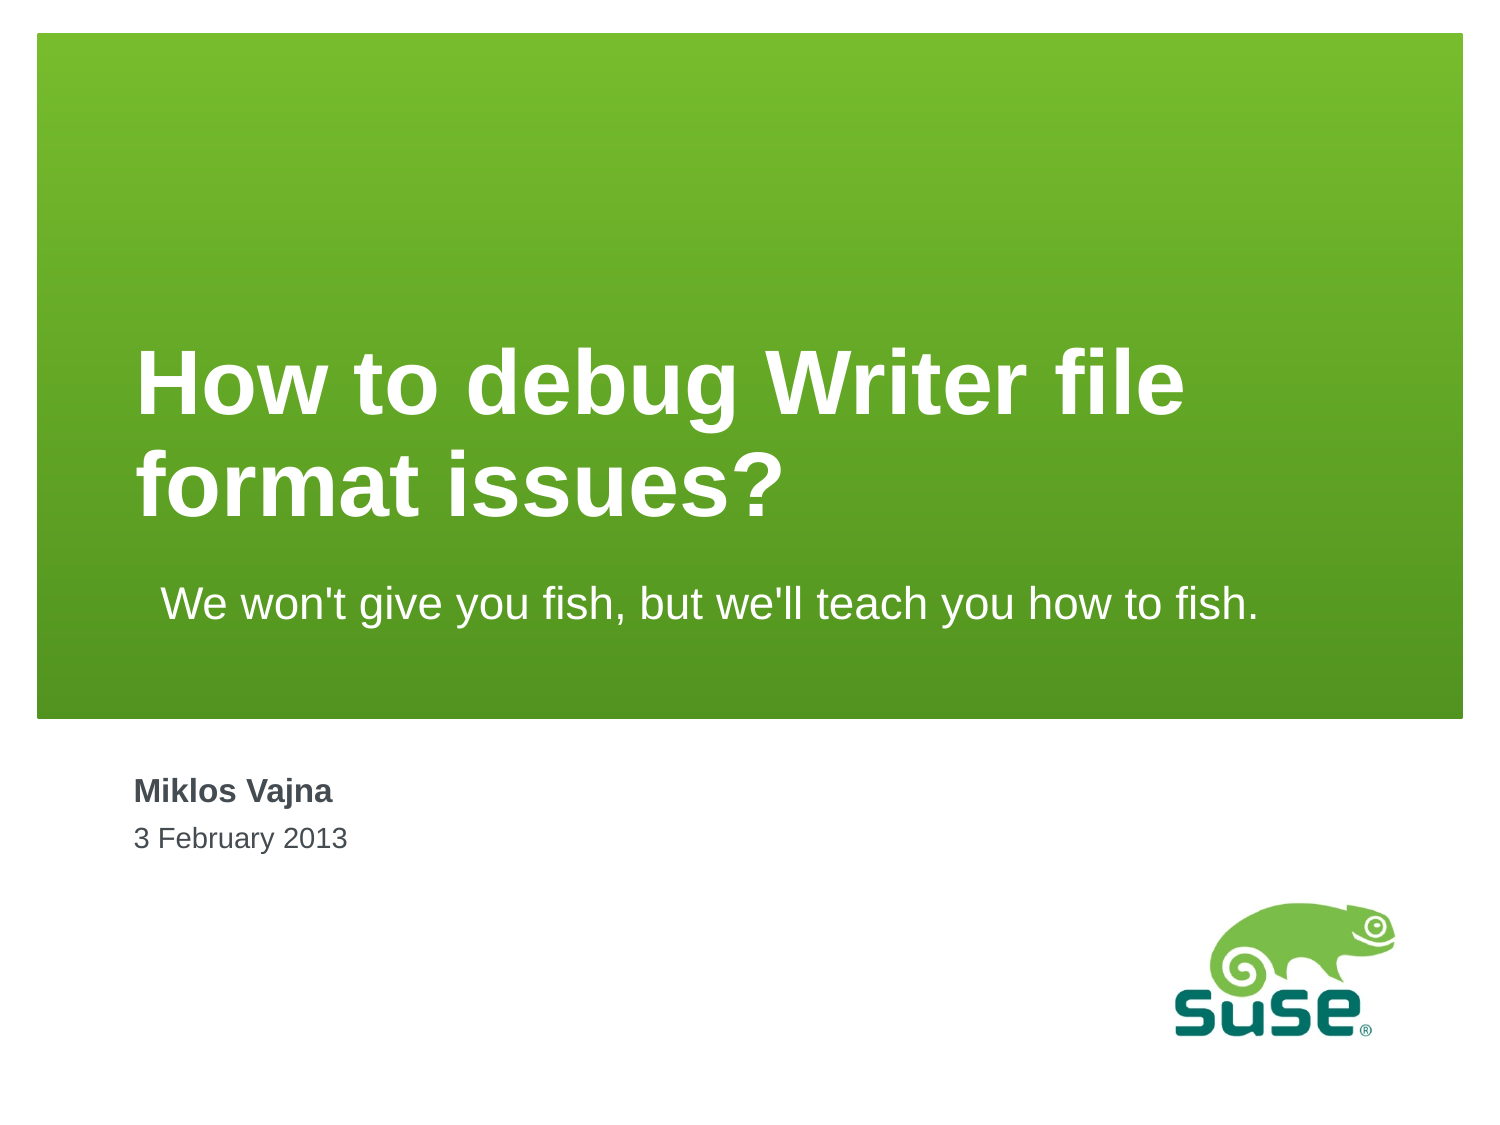

# How to debug Writer file format issues? We won't give you fish, but we'll teach you how to fish.
Miklos Vajna
3 February 2013